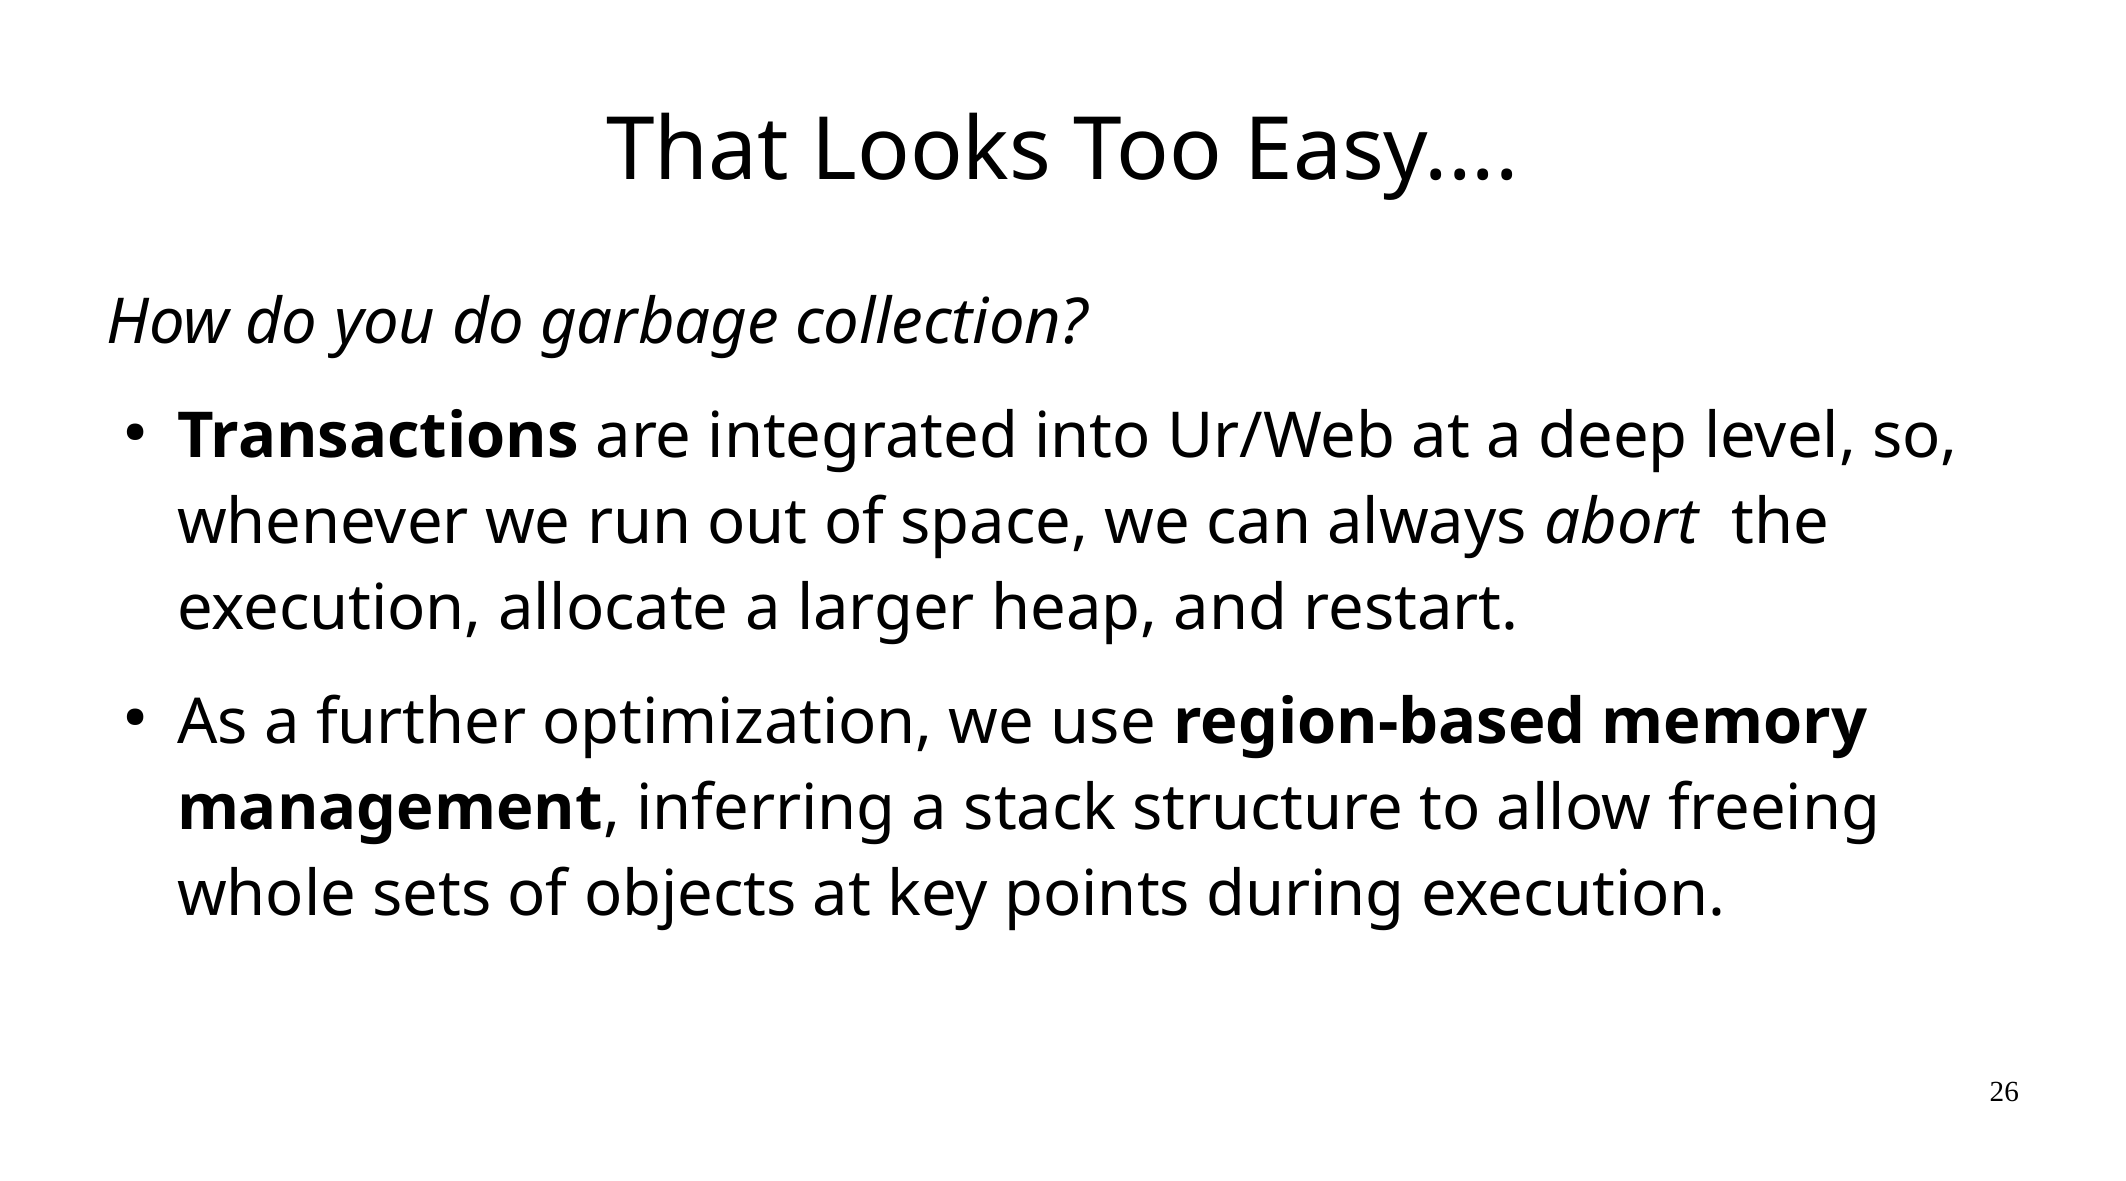

# That Looks Too Easy....
How do you do garbage collection?
Transactions are integrated into Ur/Web at a deep level, so, whenever we run out of space, we can always abort the execution, allocate a larger heap, and restart.
As a further optimization, we use region-based memory management, inferring a stack structure to allow freeing whole sets of objects at key points during execution.
26